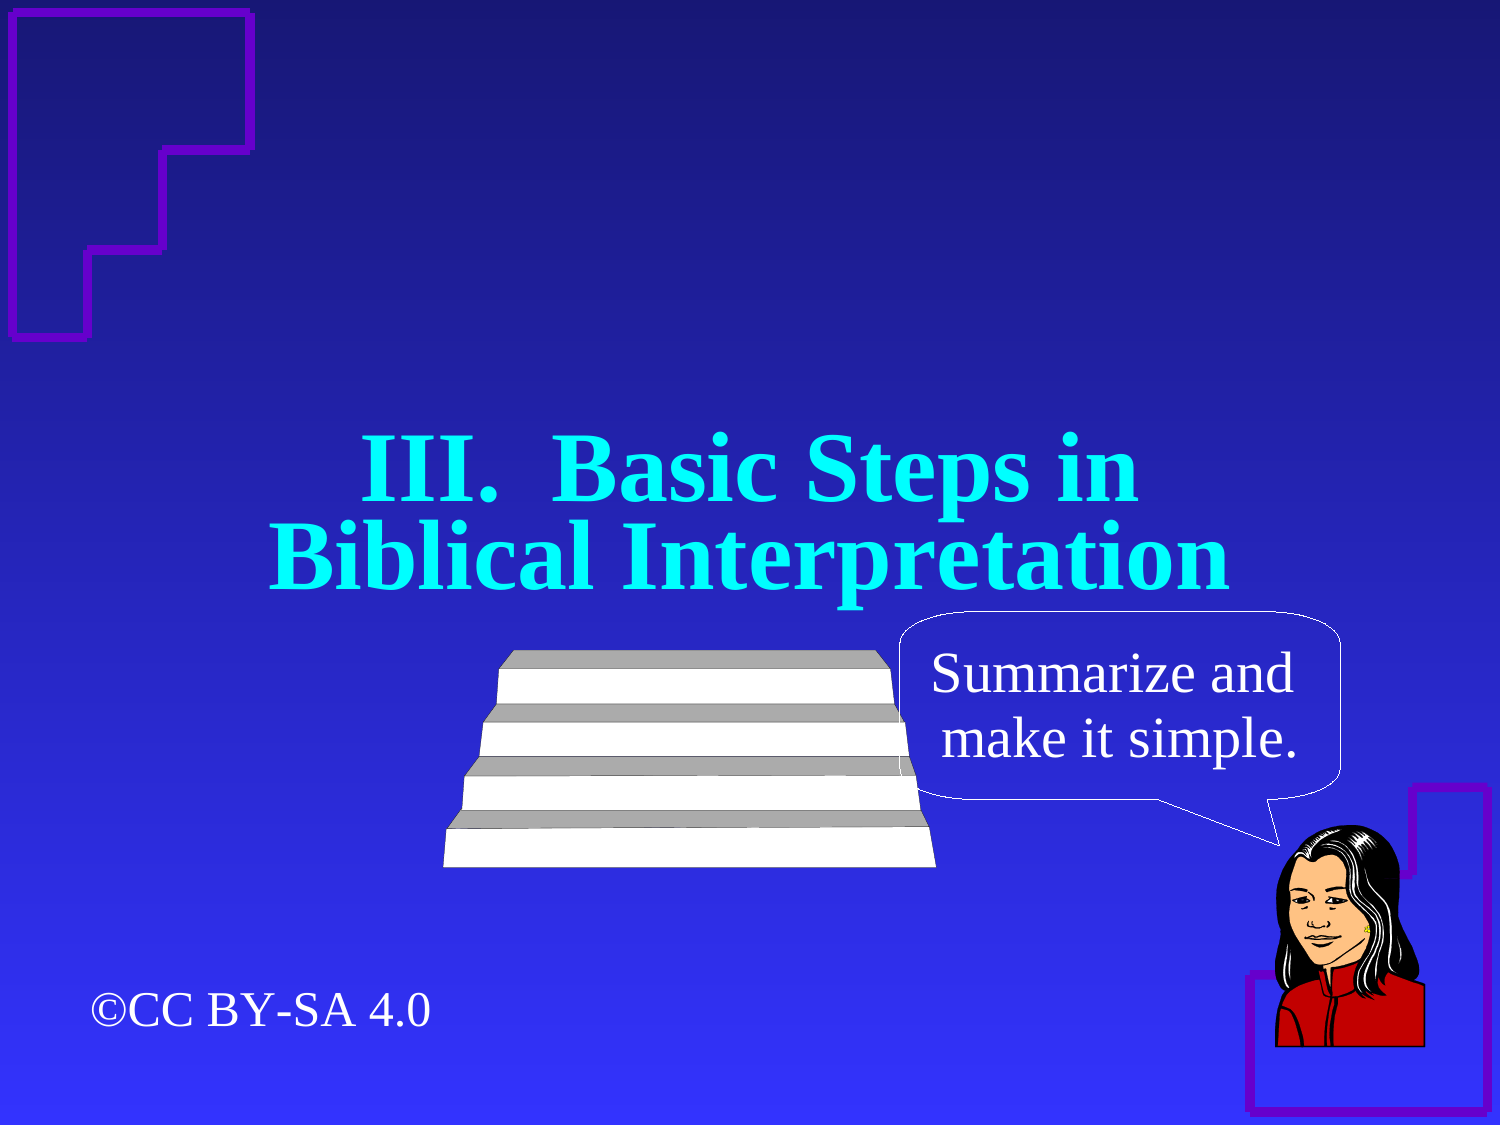

# III. Basic Steps in Biblical Interpretation
Summarize and
make it simple.
©CC BY-SA 4.0